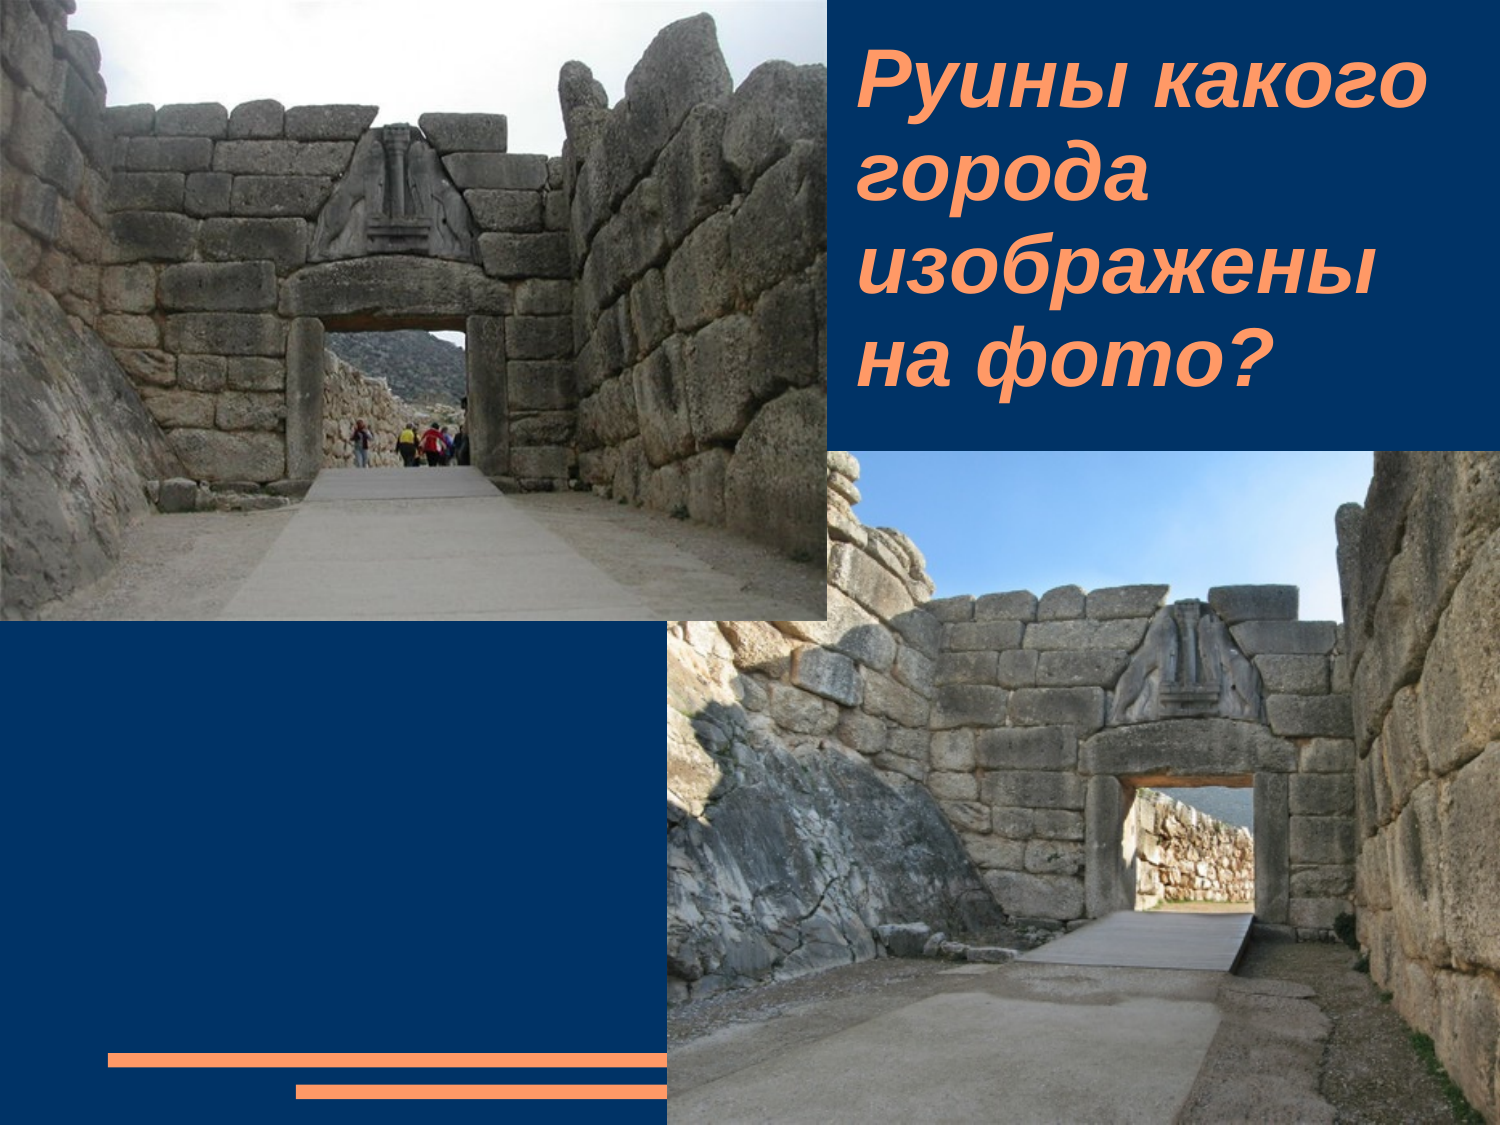

# Руины какого города изображены на фото?